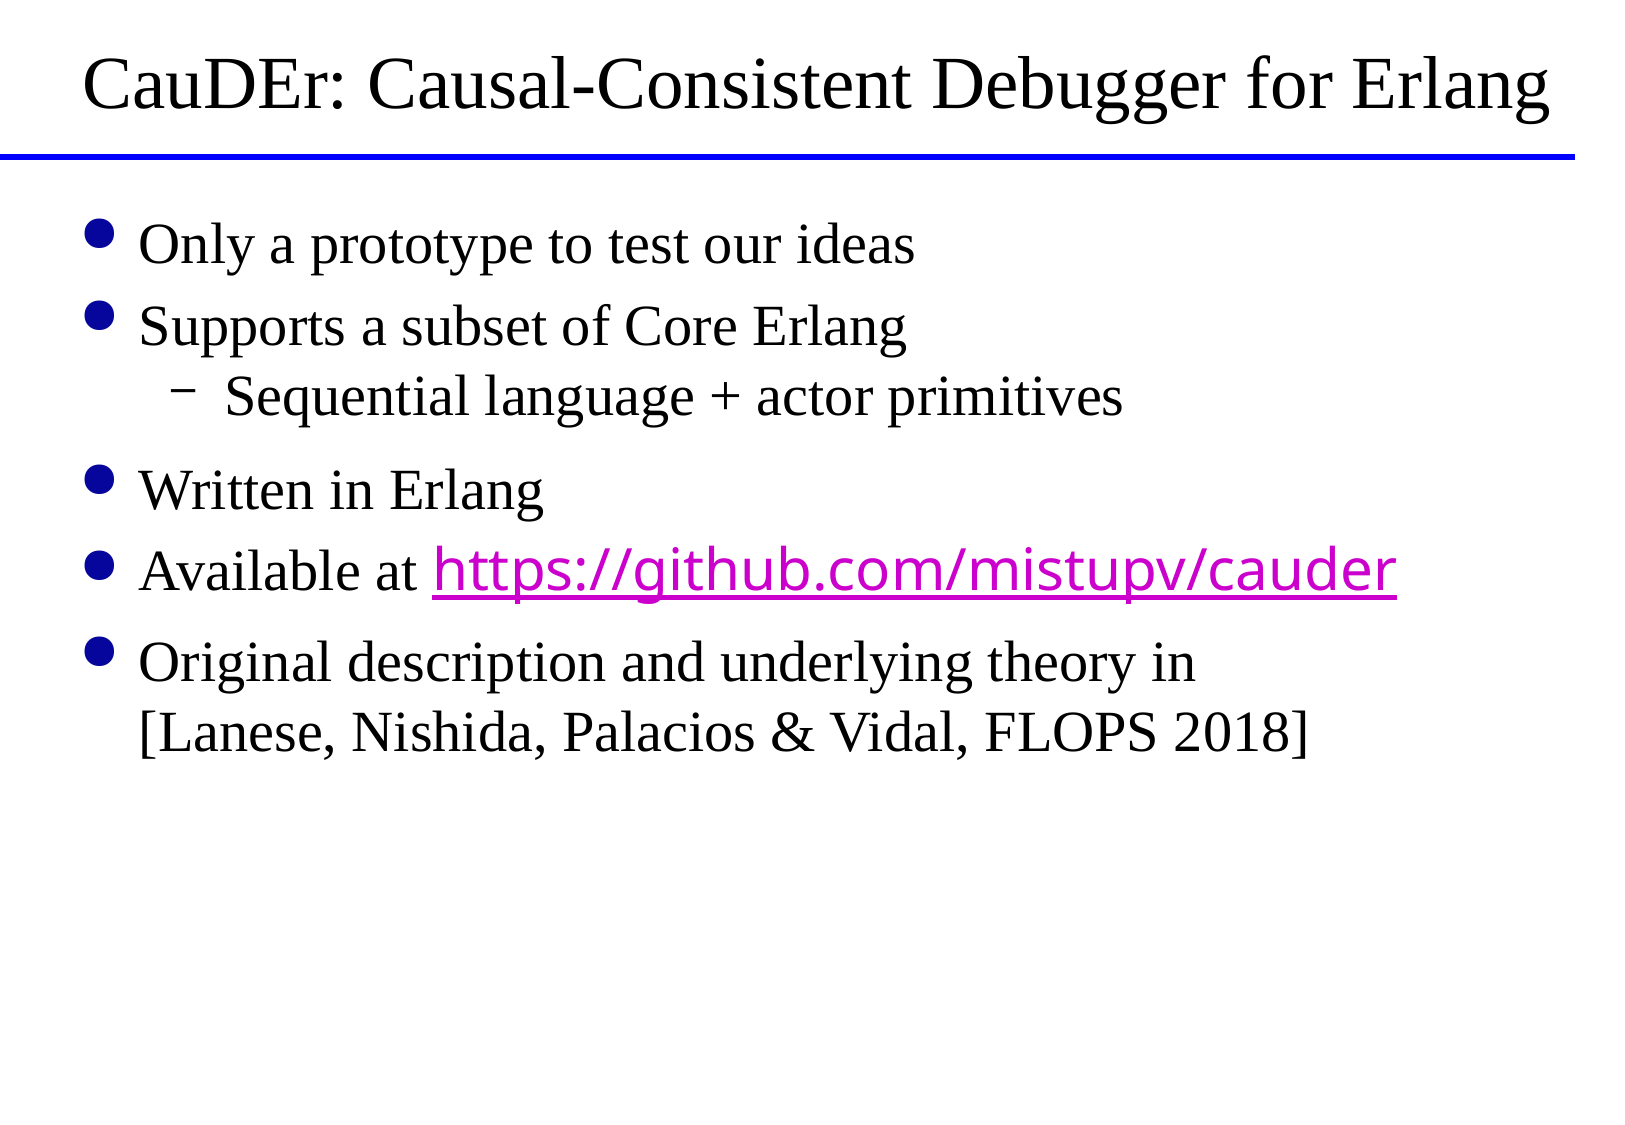

# CauDEr: Causal-Consistent Debugger for Erlang
Only a prototype to test our ideas
Supports a subset of Core Erlang
Sequential language + actor primitives
Written in Erlang
Available at https://github.com/mistupv/cauder
Original description and underlying theory in
[Lanese, Nishida, Palacios & Vidal, FLOPS 2018]